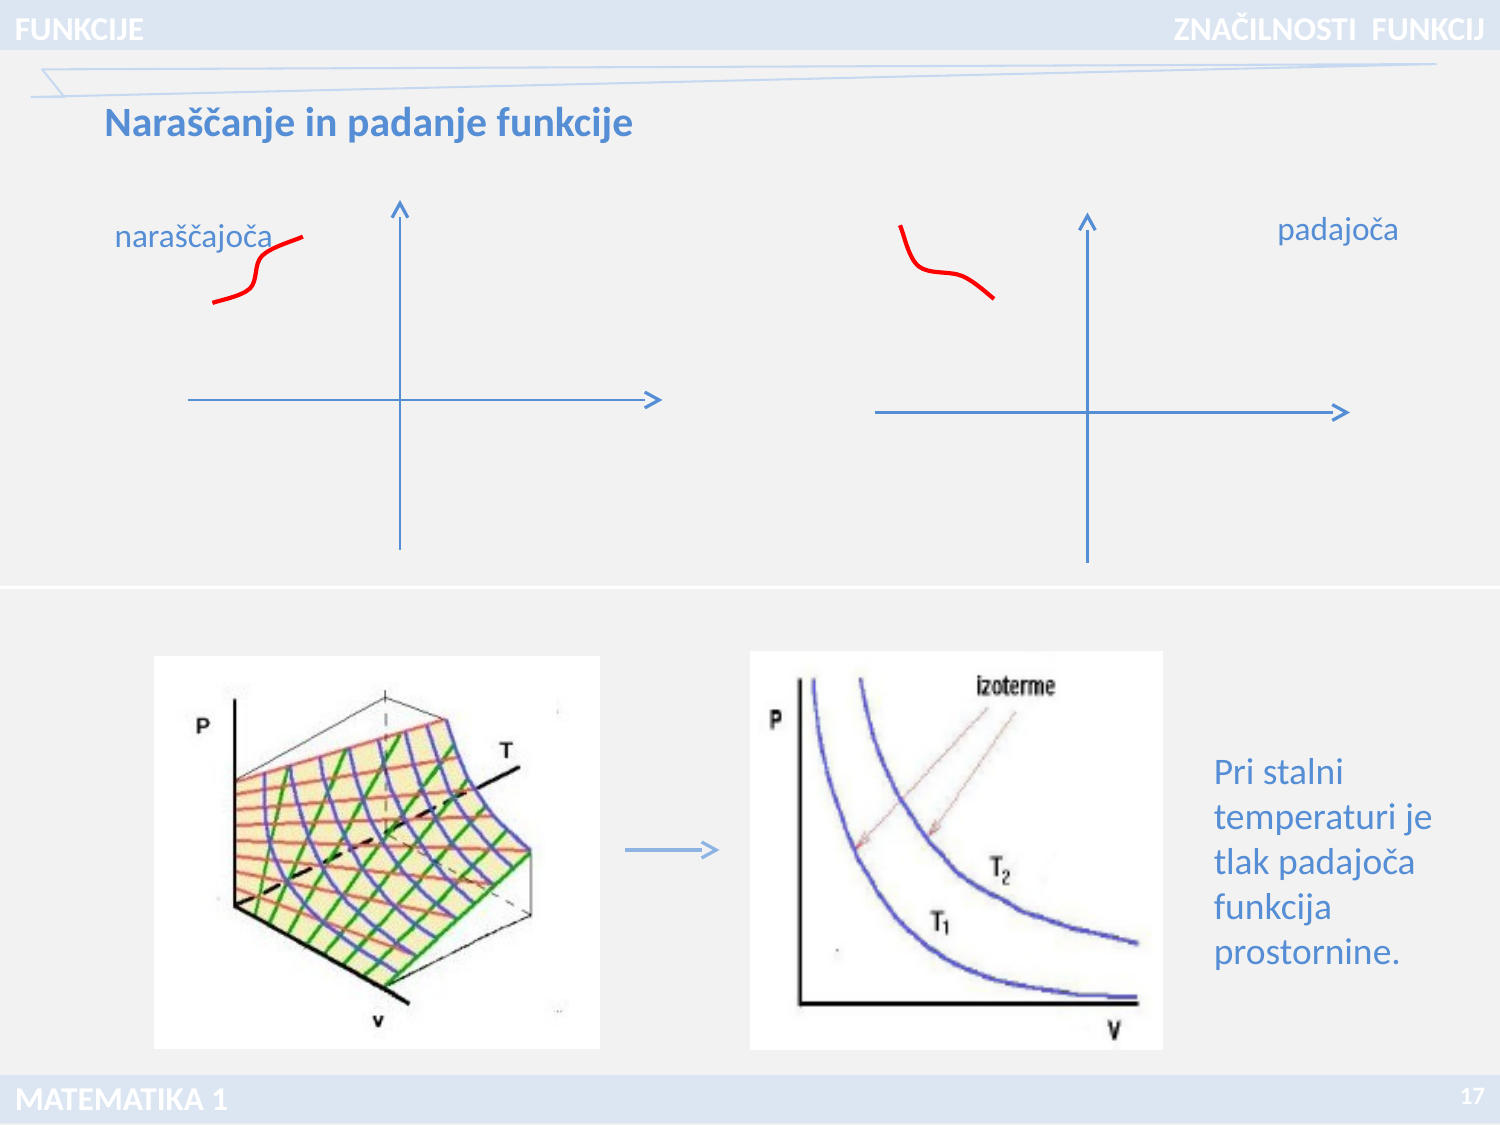

FUNKCIJE
ZNAČILNOSTI FUNKCIJ
Naraščanje in padanje funkcije
naraščajoča
padajoča
Pri stalni temperaturi je tlak padajoča funkcija prostornine.
MATEMATIKA 1